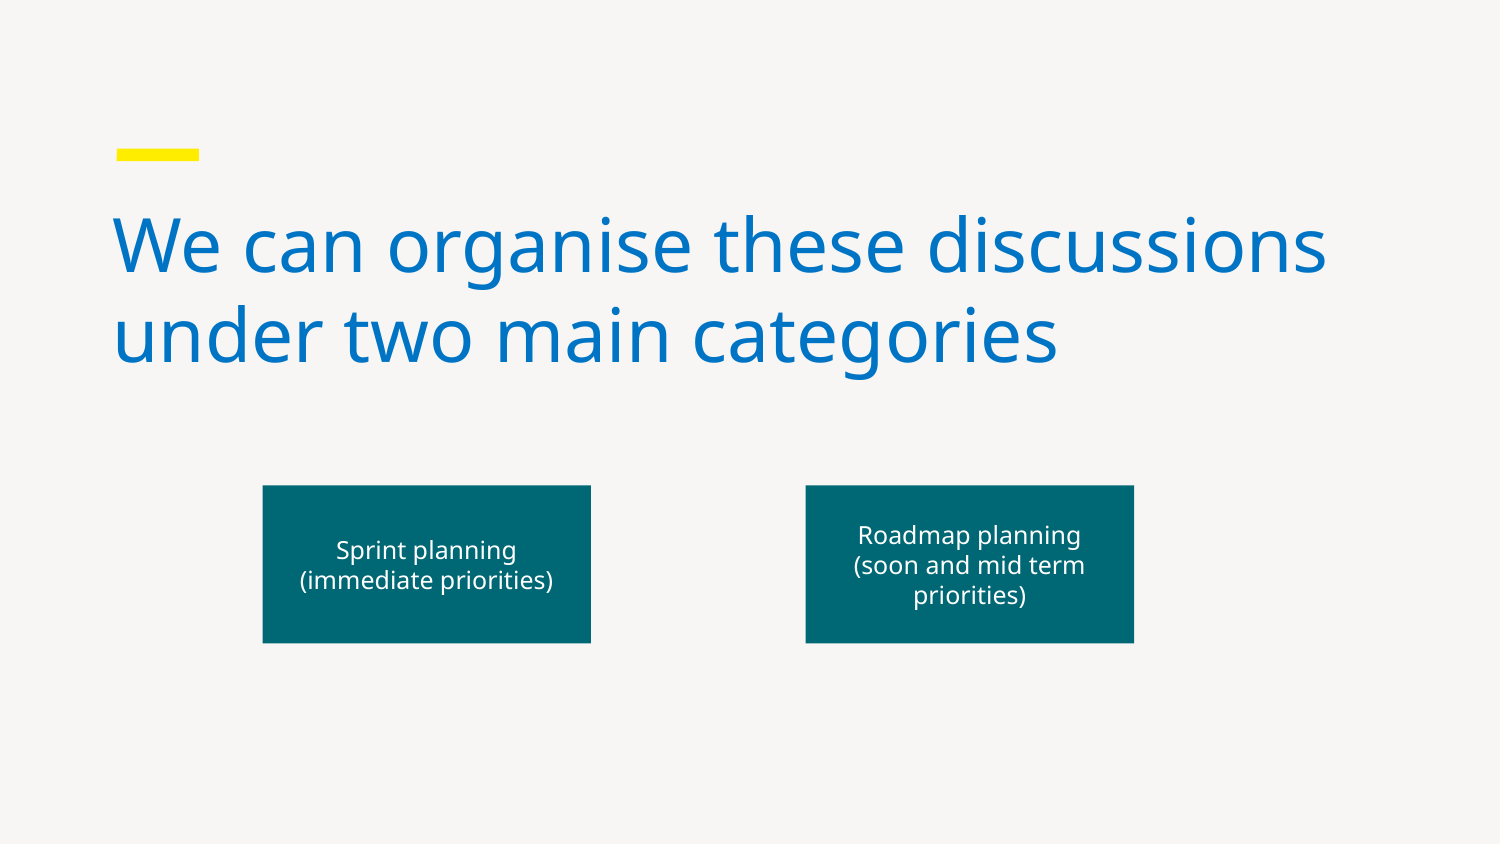

# We can organise these discussions under two main categories
Sprint planning
(immediate priorities)
Roadmap planning
(soon and mid term priorities)